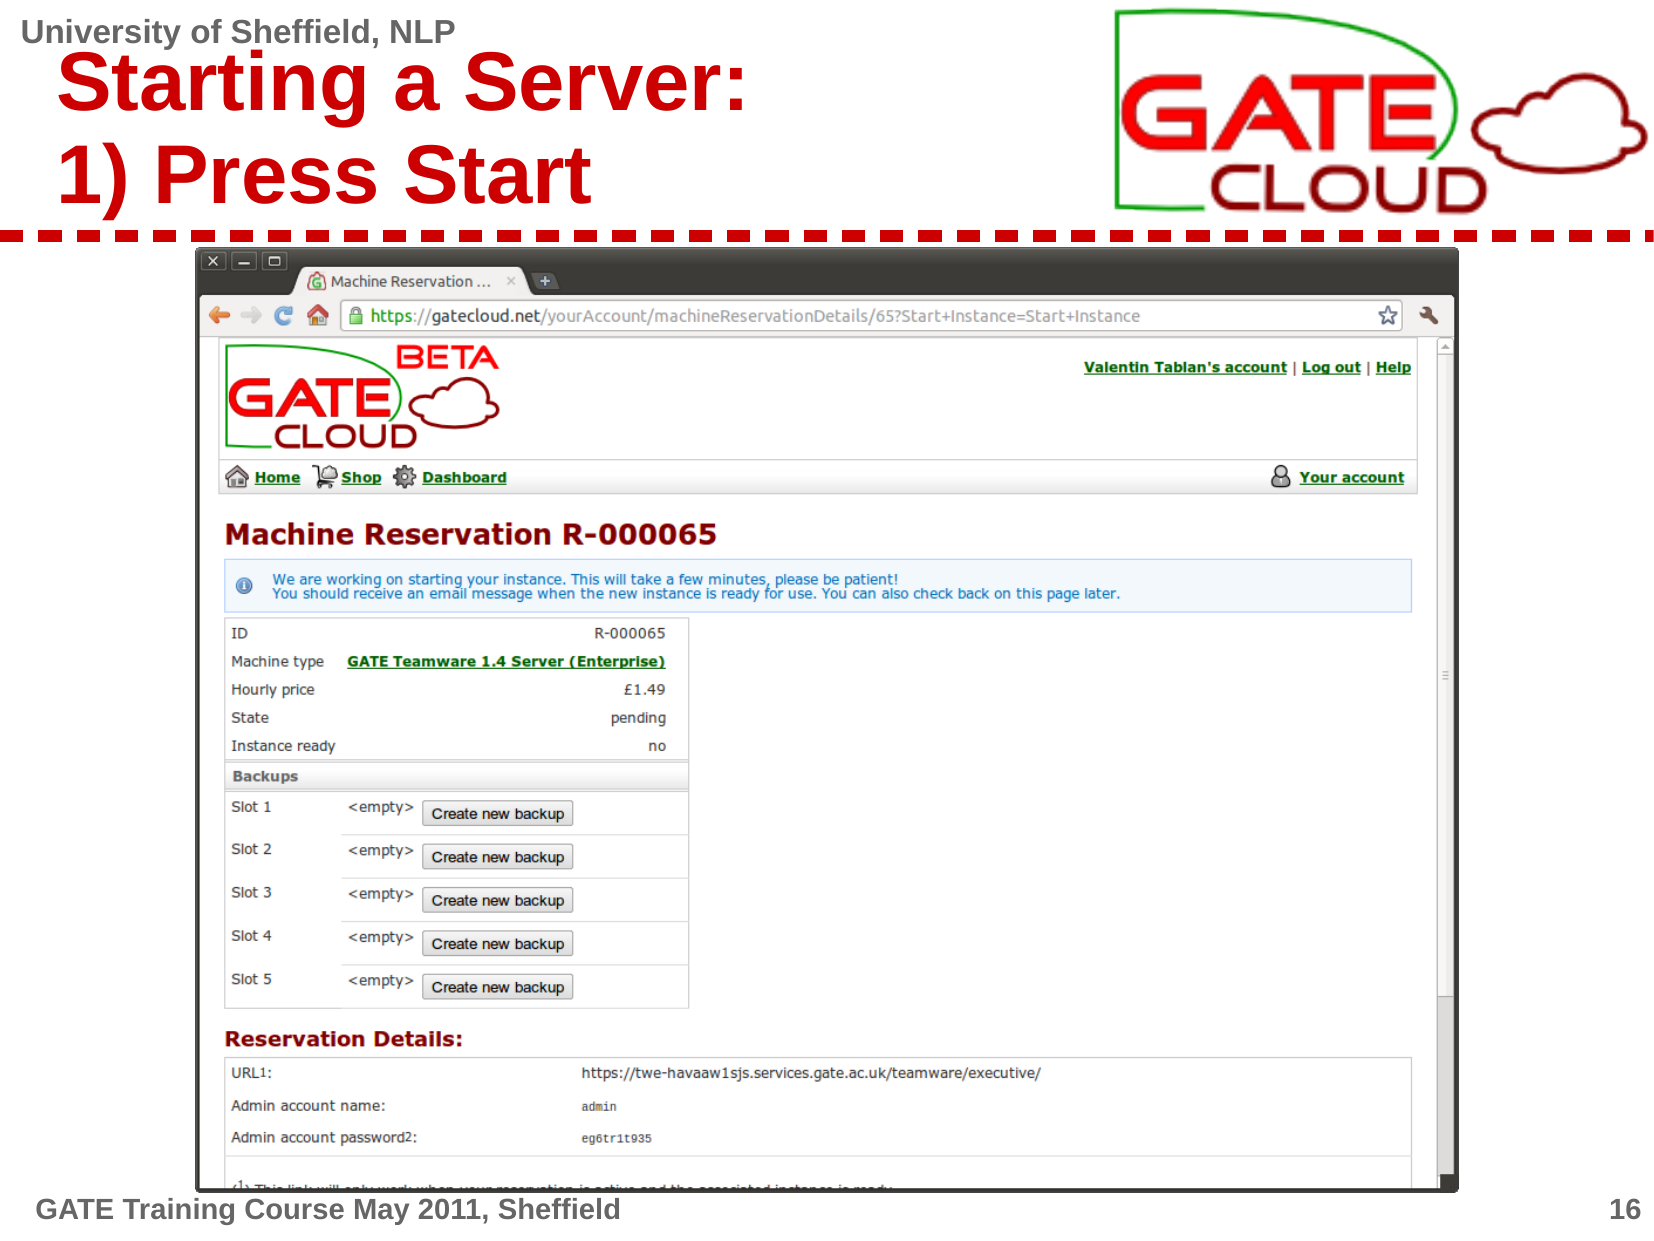

# Starting a Server: 1) Press Start
GATE Training Course May 2011, Sheffield
16